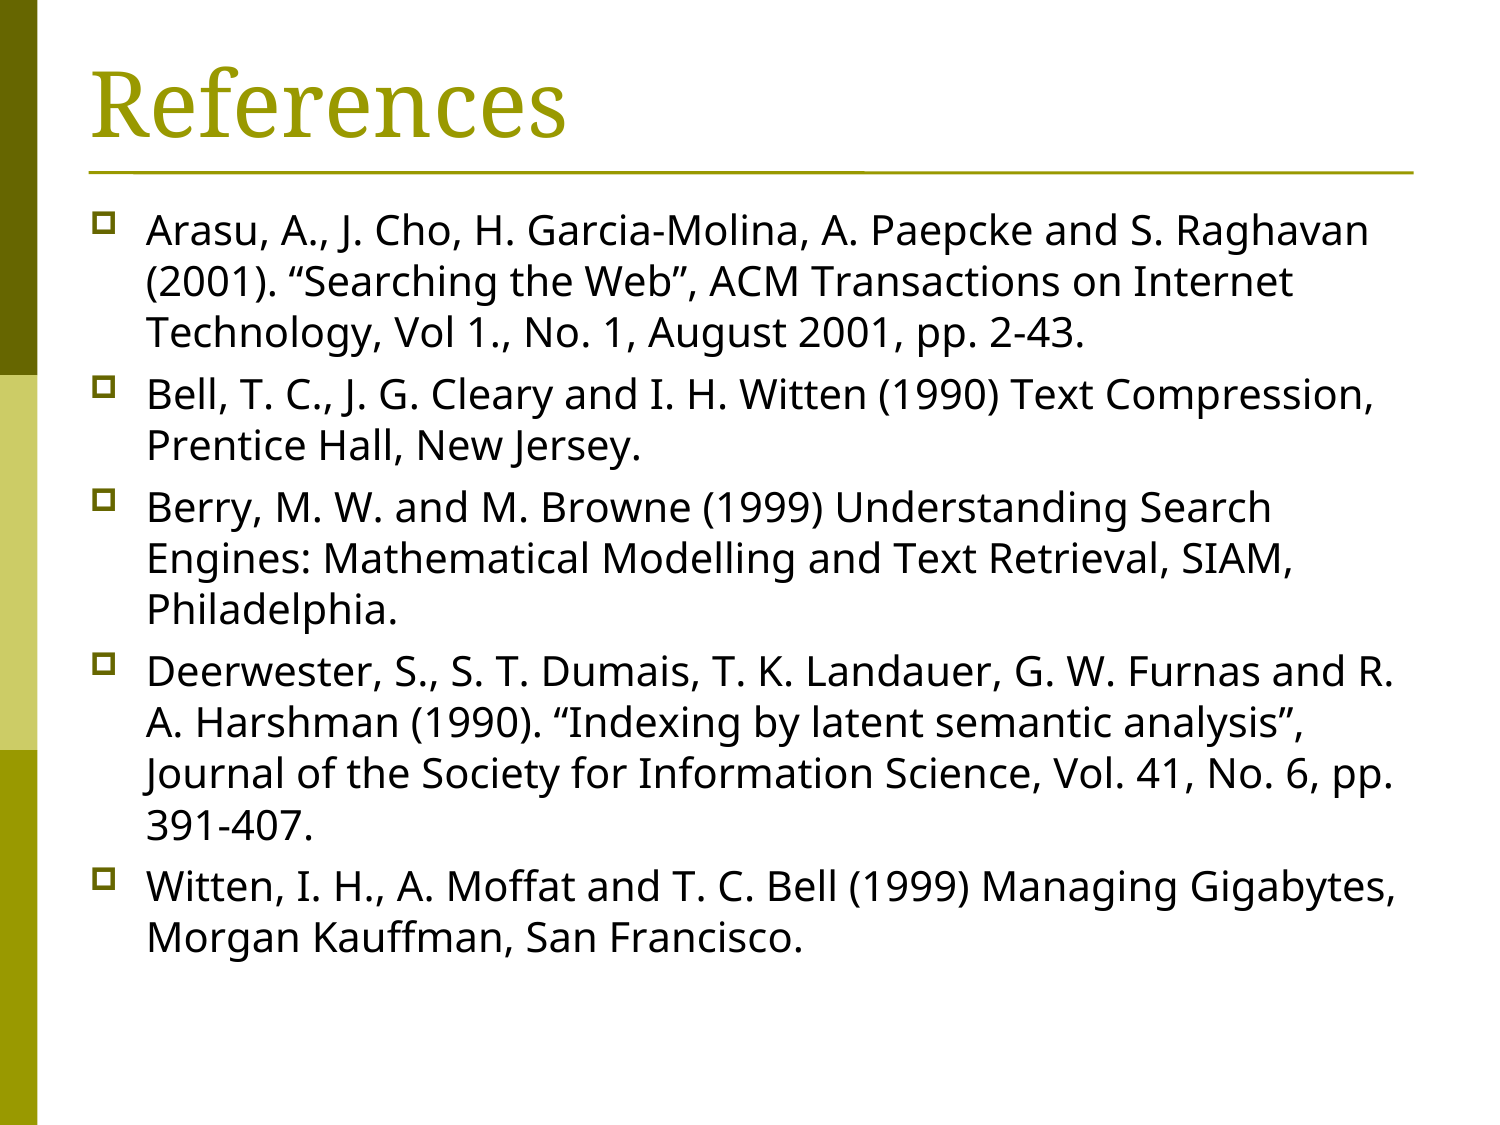

# References
Arasu, A., J. Cho, H. Garcia-Molina, A. Paepcke and S. Raghavan (2001). “Searching the Web”, ACM Transactions on Internet Technology, Vol 1., No. 1, August 2001, pp. 2-43.
Bell, T. C., J. G. Cleary and I. H. Witten (1990) Text Compression, Prentice Hall, New Jersey.
Berry, M. W. and M. Browne (1999) Understanding Search Engines: Mathematical Modelling and Text Retrieval, SIAM, Philadelphia.
Deerwester, S., S. T. Dumais, T. K. Landauer, G. W. Furnas and R. A. Harshman (1990). “Indexing by latent semantic analysis”, Journal of the Society for Information Science, Vol. 41, No. 6, pp. 391-407.
Witten, I. H., A. Moffat and T. C. Bell (1999) Managing Gigabytes, Morgan Kauffman, San Francisco.